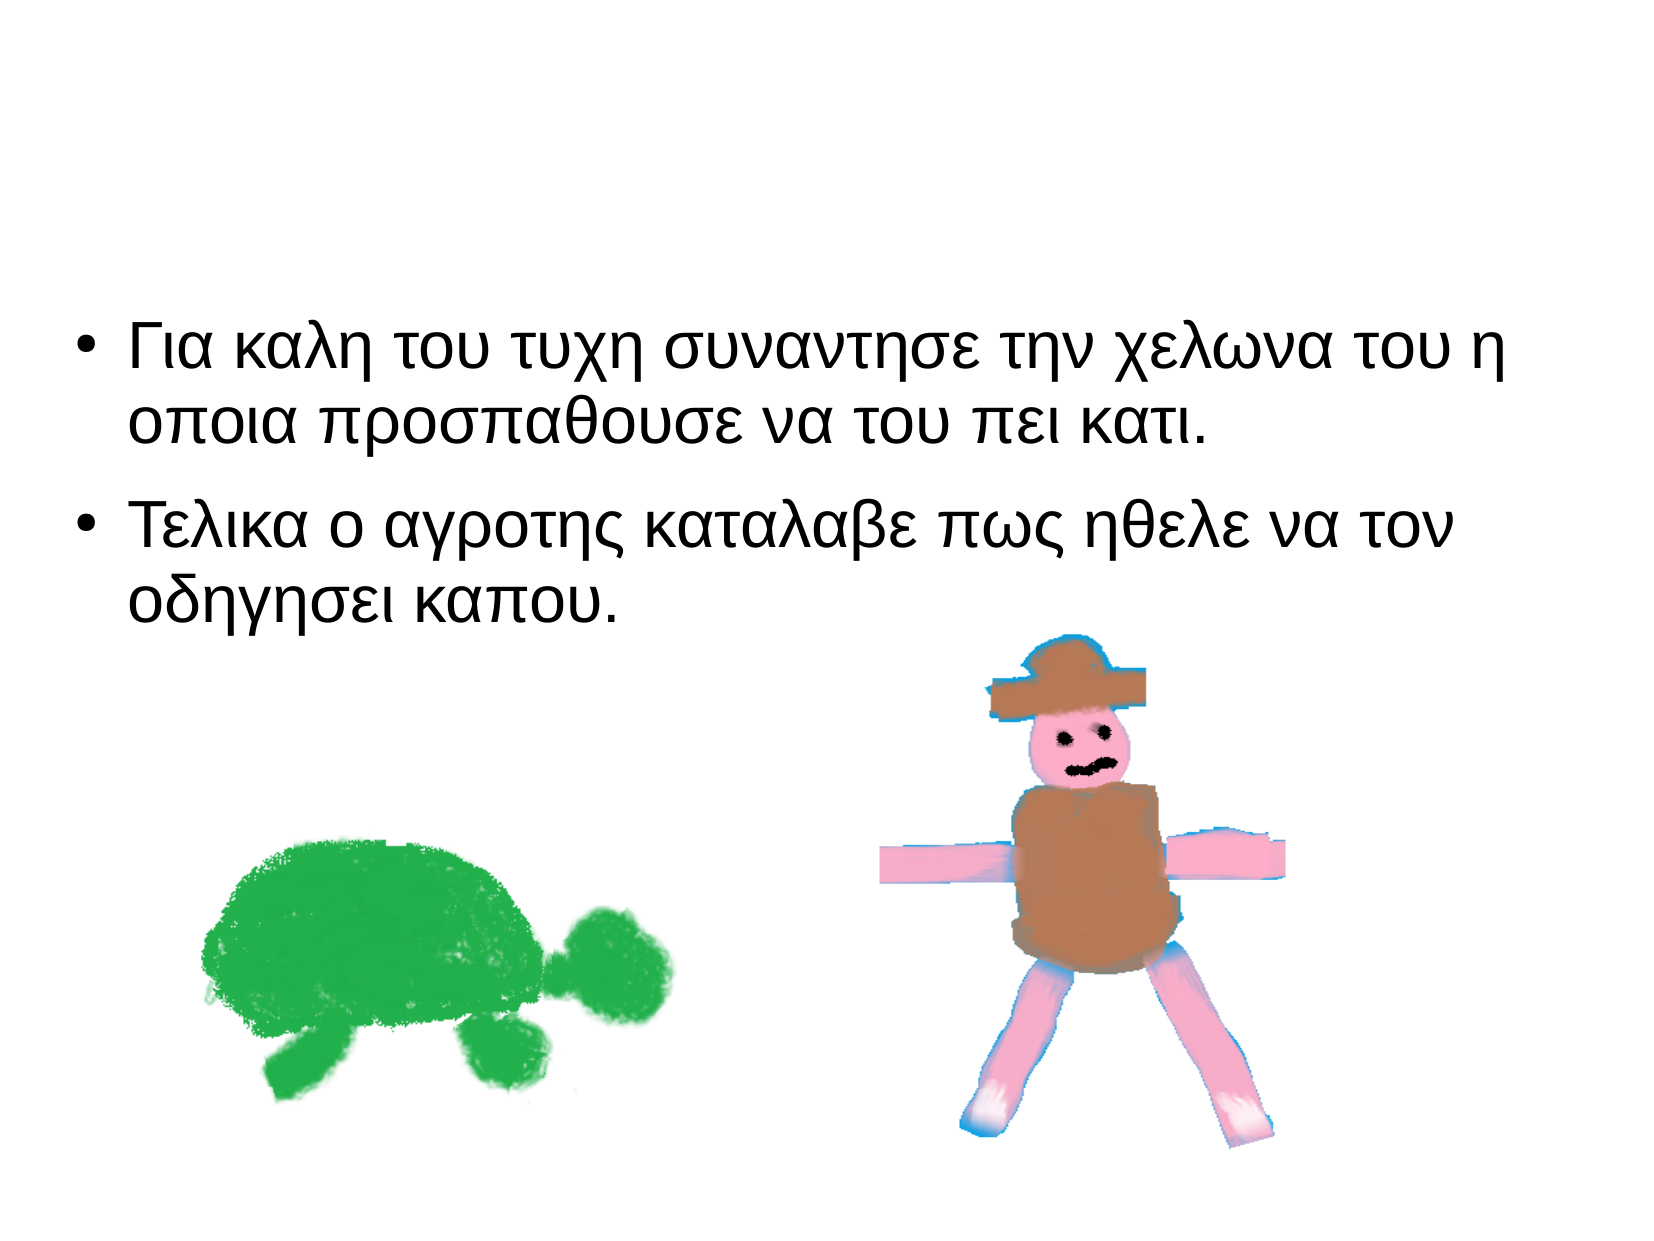

#
Για καλη του τυχη συναντησε την χελωνα του η οποια προσπαθουσε να του πει κατι.
Τελικα ο αγροτης καταλαβε πως ηθελε να τον οδηγησει καπου.